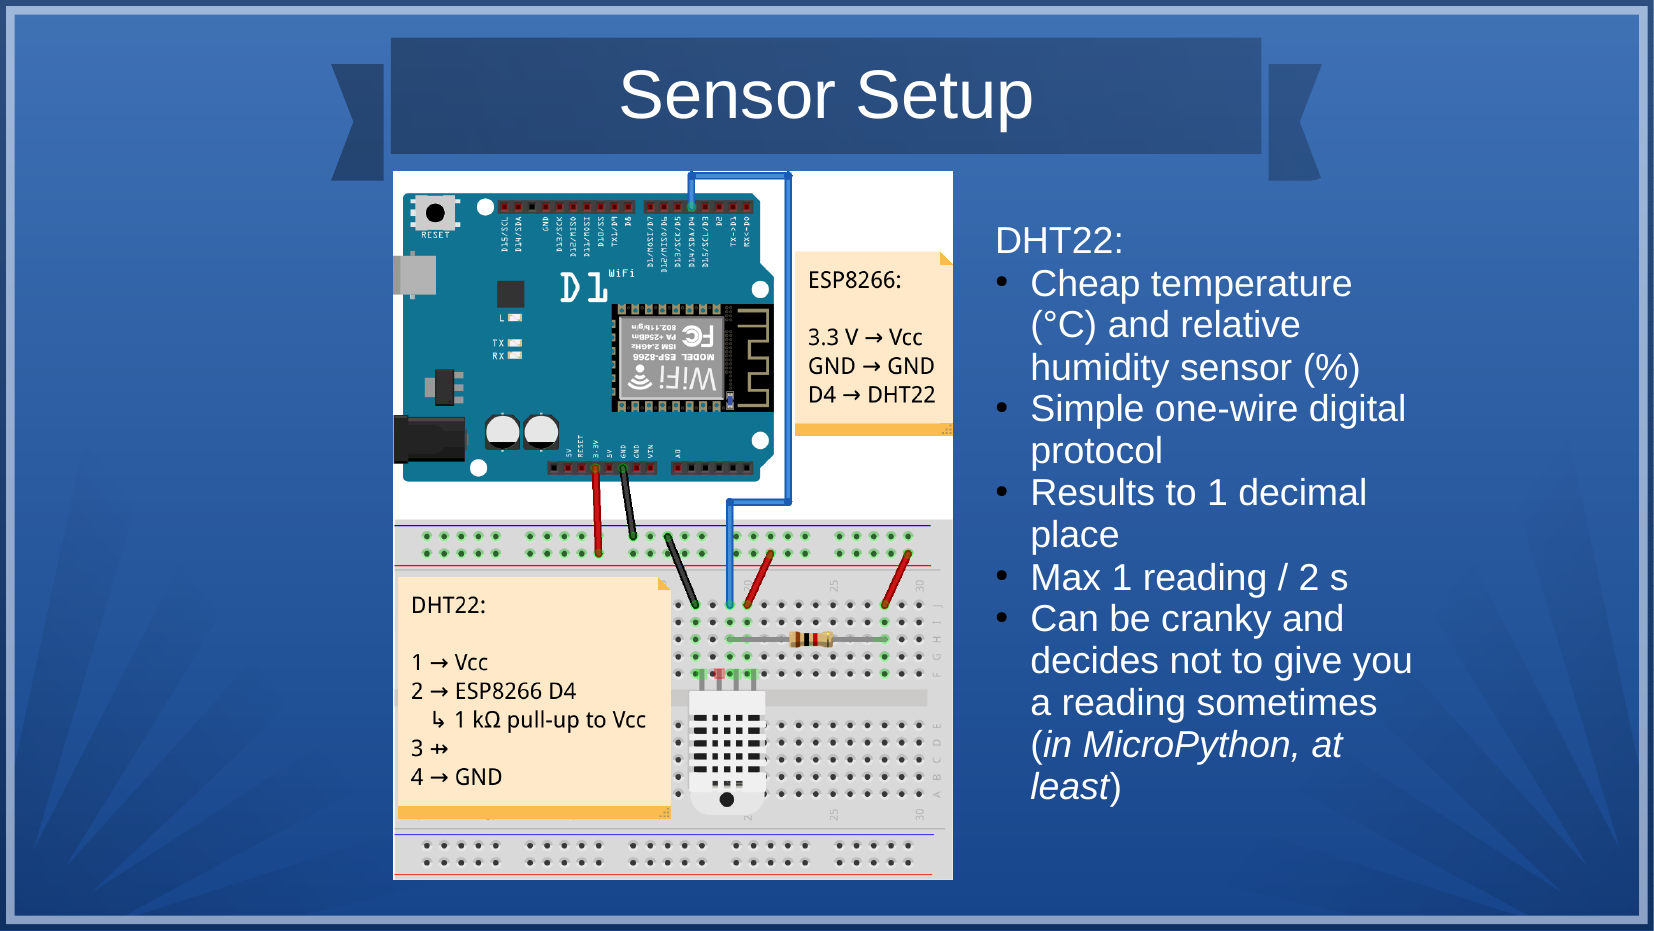

# Sensor Setup
DHT22:
Cheap temperature (°C) and relative humidity sensor (%)
Simple one-wire digital protocol
Results to 1 decimal place
Max 1 reading / 2 s
Can be cranky and decides not to give you a reading sometimes
(in MicroPython, at least)